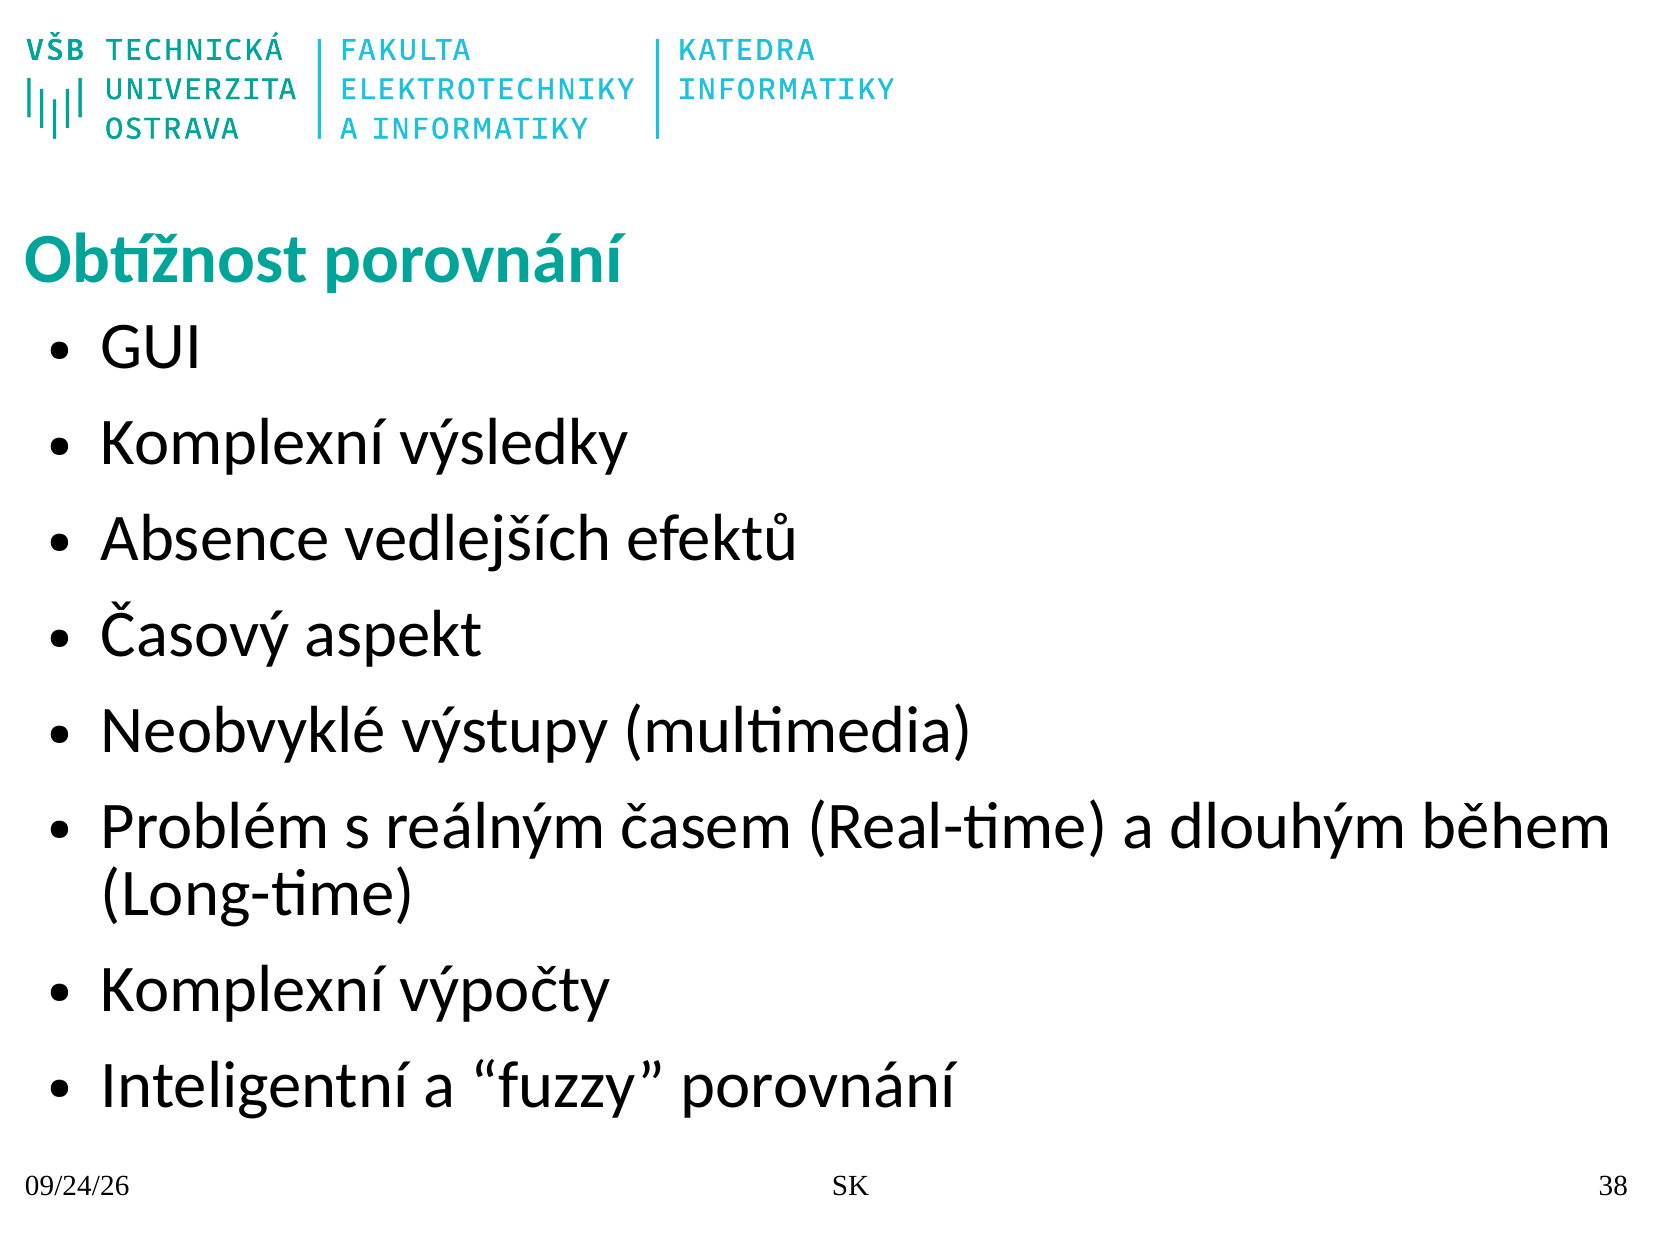

# Obtížnost porovnání
GUI
Komplexní výsledky
Absence vedlejších efektů
Časový aspekt
Neobvyklé výstupy (multimedia)
Problém s reálným časem (Real-time) a dlouhým během (Long-time)
Komplexní výpočty
Inteligentní a “fuzzy” porovnání
SK
38